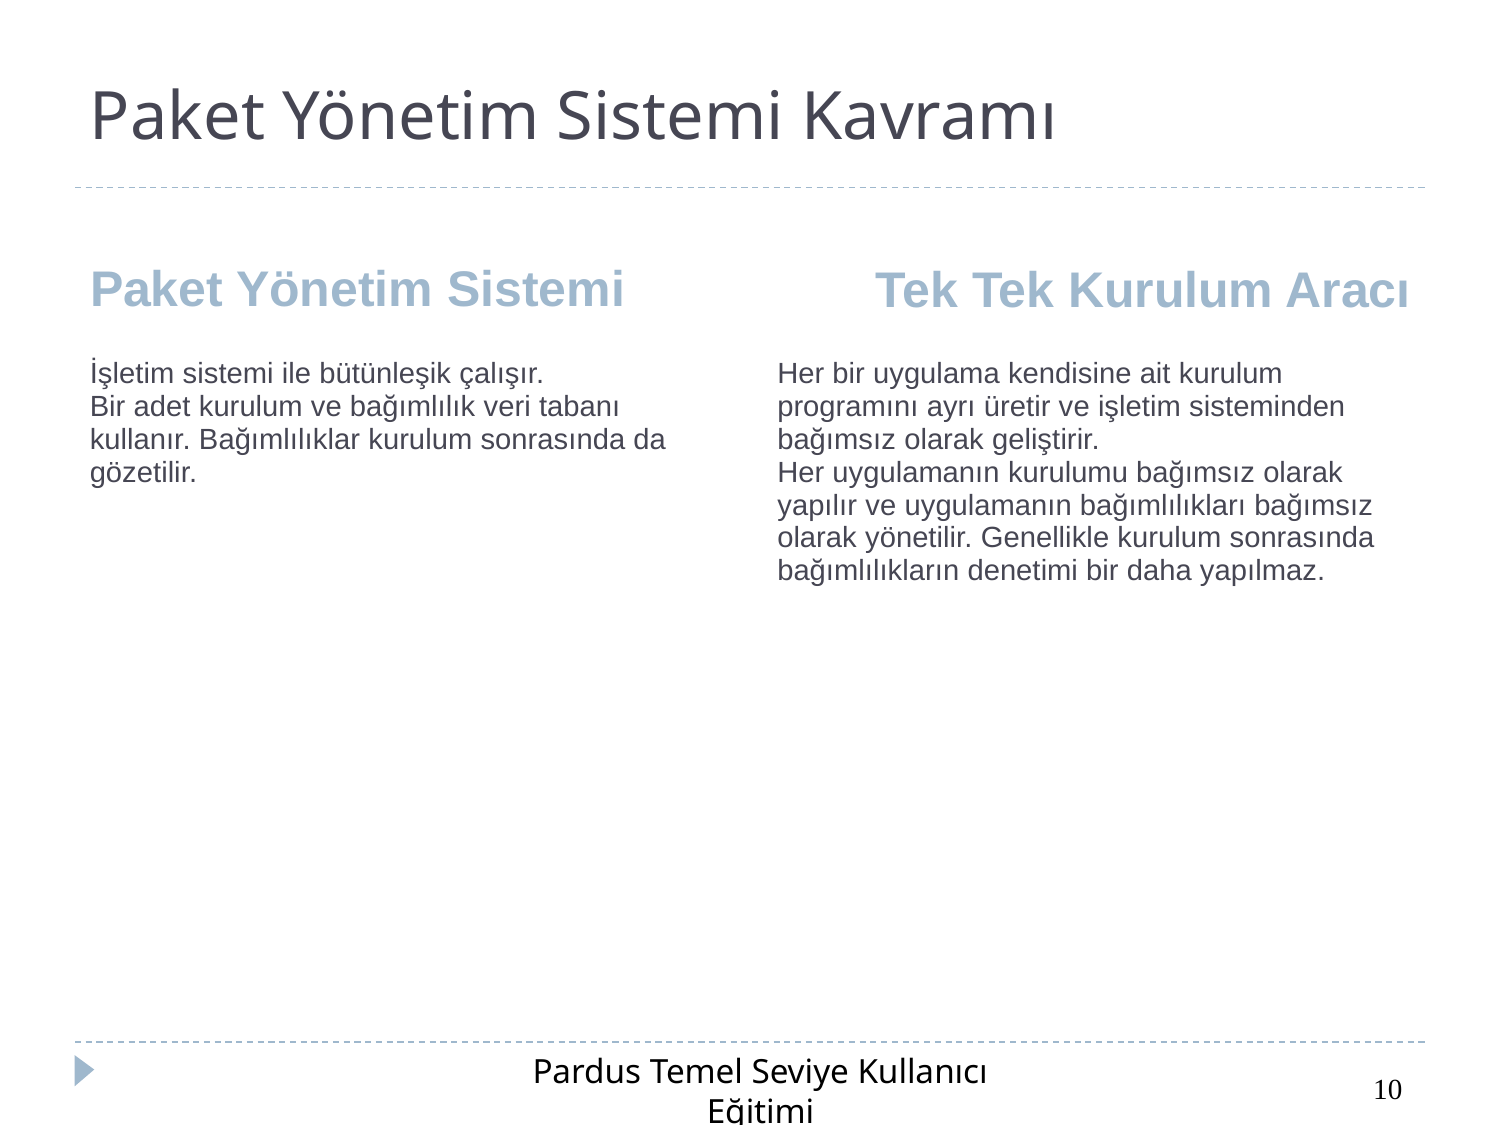

# Paket Yönetim Sistemi Kavramı
Paket Yönetim Sistemi
Tek Tek Kurulum Aracı
İşletim sistemi ile bütünleşik çalışır.
Bir adet kurulum ve bağımlılık veri tabanı kullanır. Bağımlılıklar kurulum sonrasında da gözetilir.
Her bir uygulama kendisine ait kurulum programını ayrı üretir ve işletim sisteminden bağımsız olarak geliştirir.
Her uygulamanın kurulumu bağımsız olarak yapılır ve uygulamanın bağımlılıkları bağımsız olarak yönetilir. Genellikle kurulum sonrasında bağımlılıkların denetimi bir daha yapılmaz.